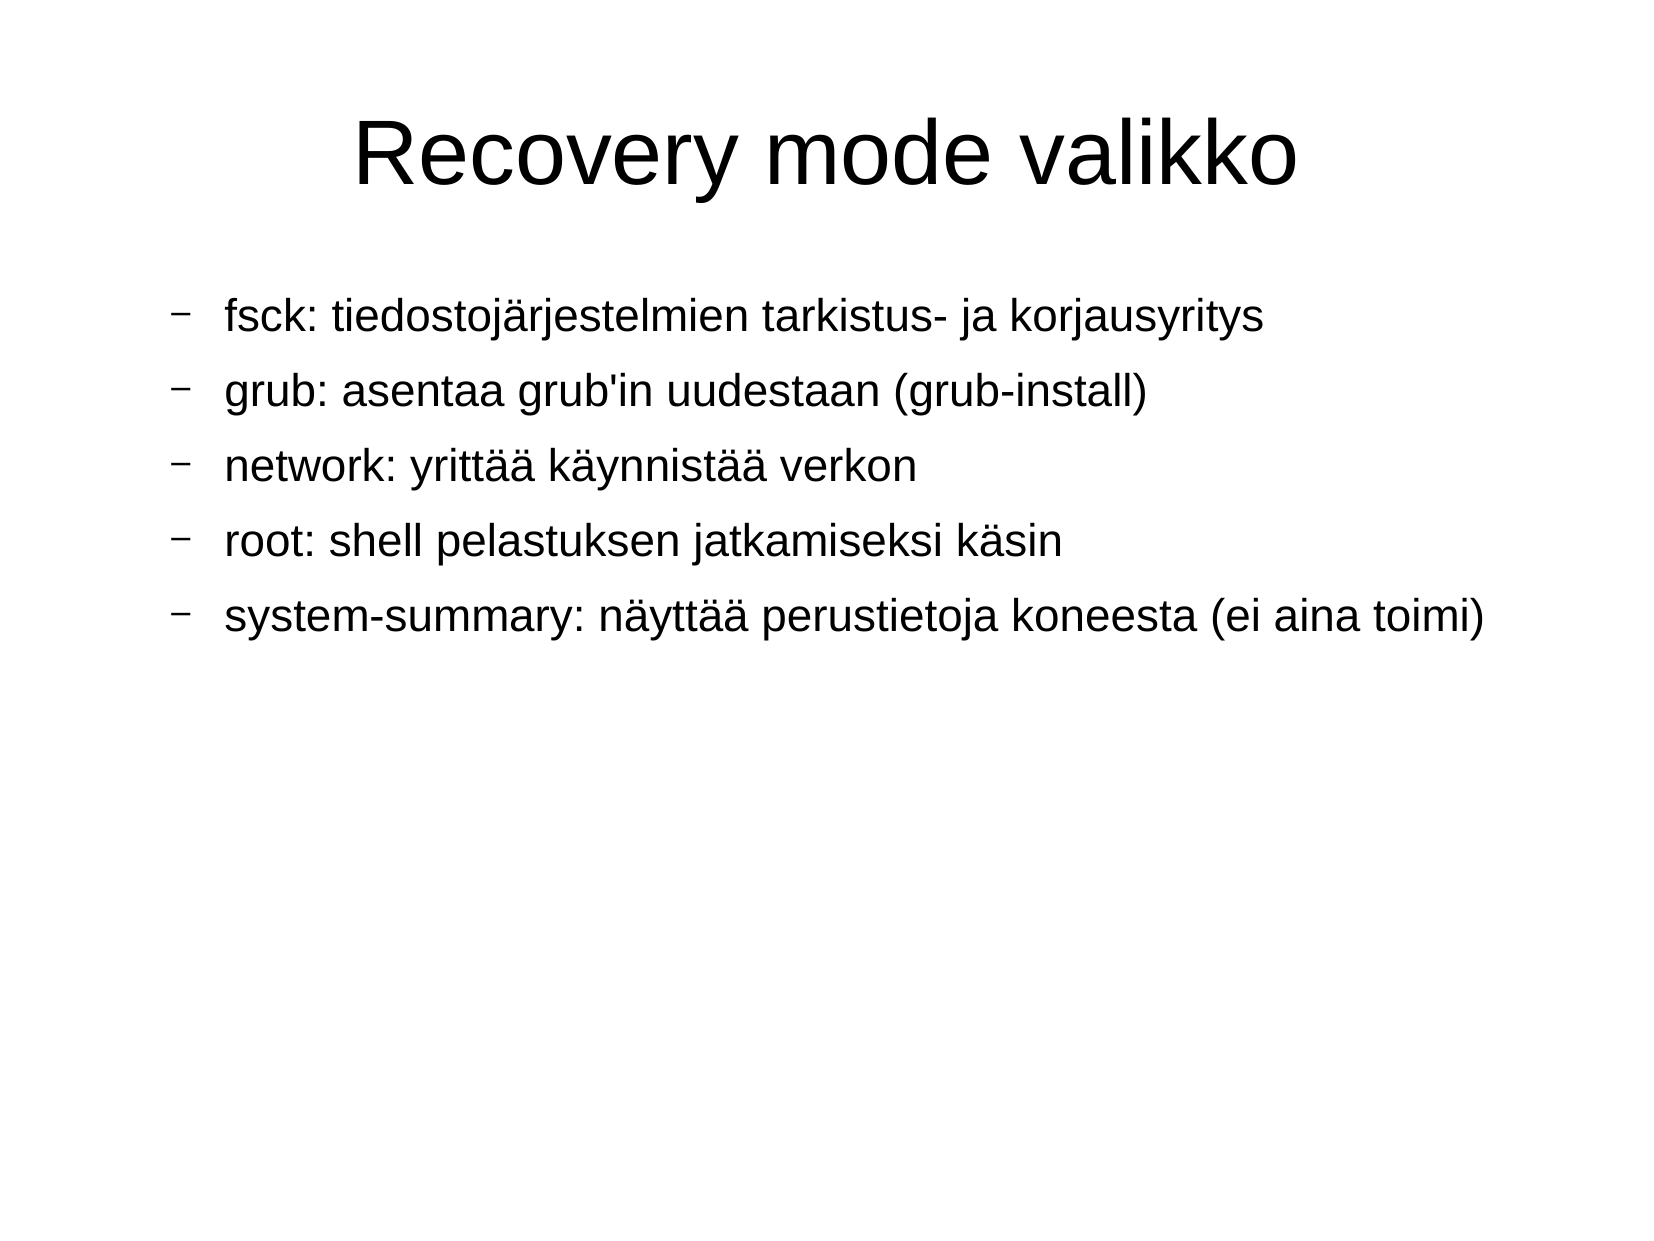

# Recovery mode valikko
fsck: tiedostojärjestelmien tarkistus- ja korjausyritys
grub: asentaa grub'in uudestaan (grub-install)
network: yrittää käynnistää verkon
root: shell pelastuksen jatkamiseksi käsin
system-summary: näyttää perustietoja koneesta (ei aina toimi)